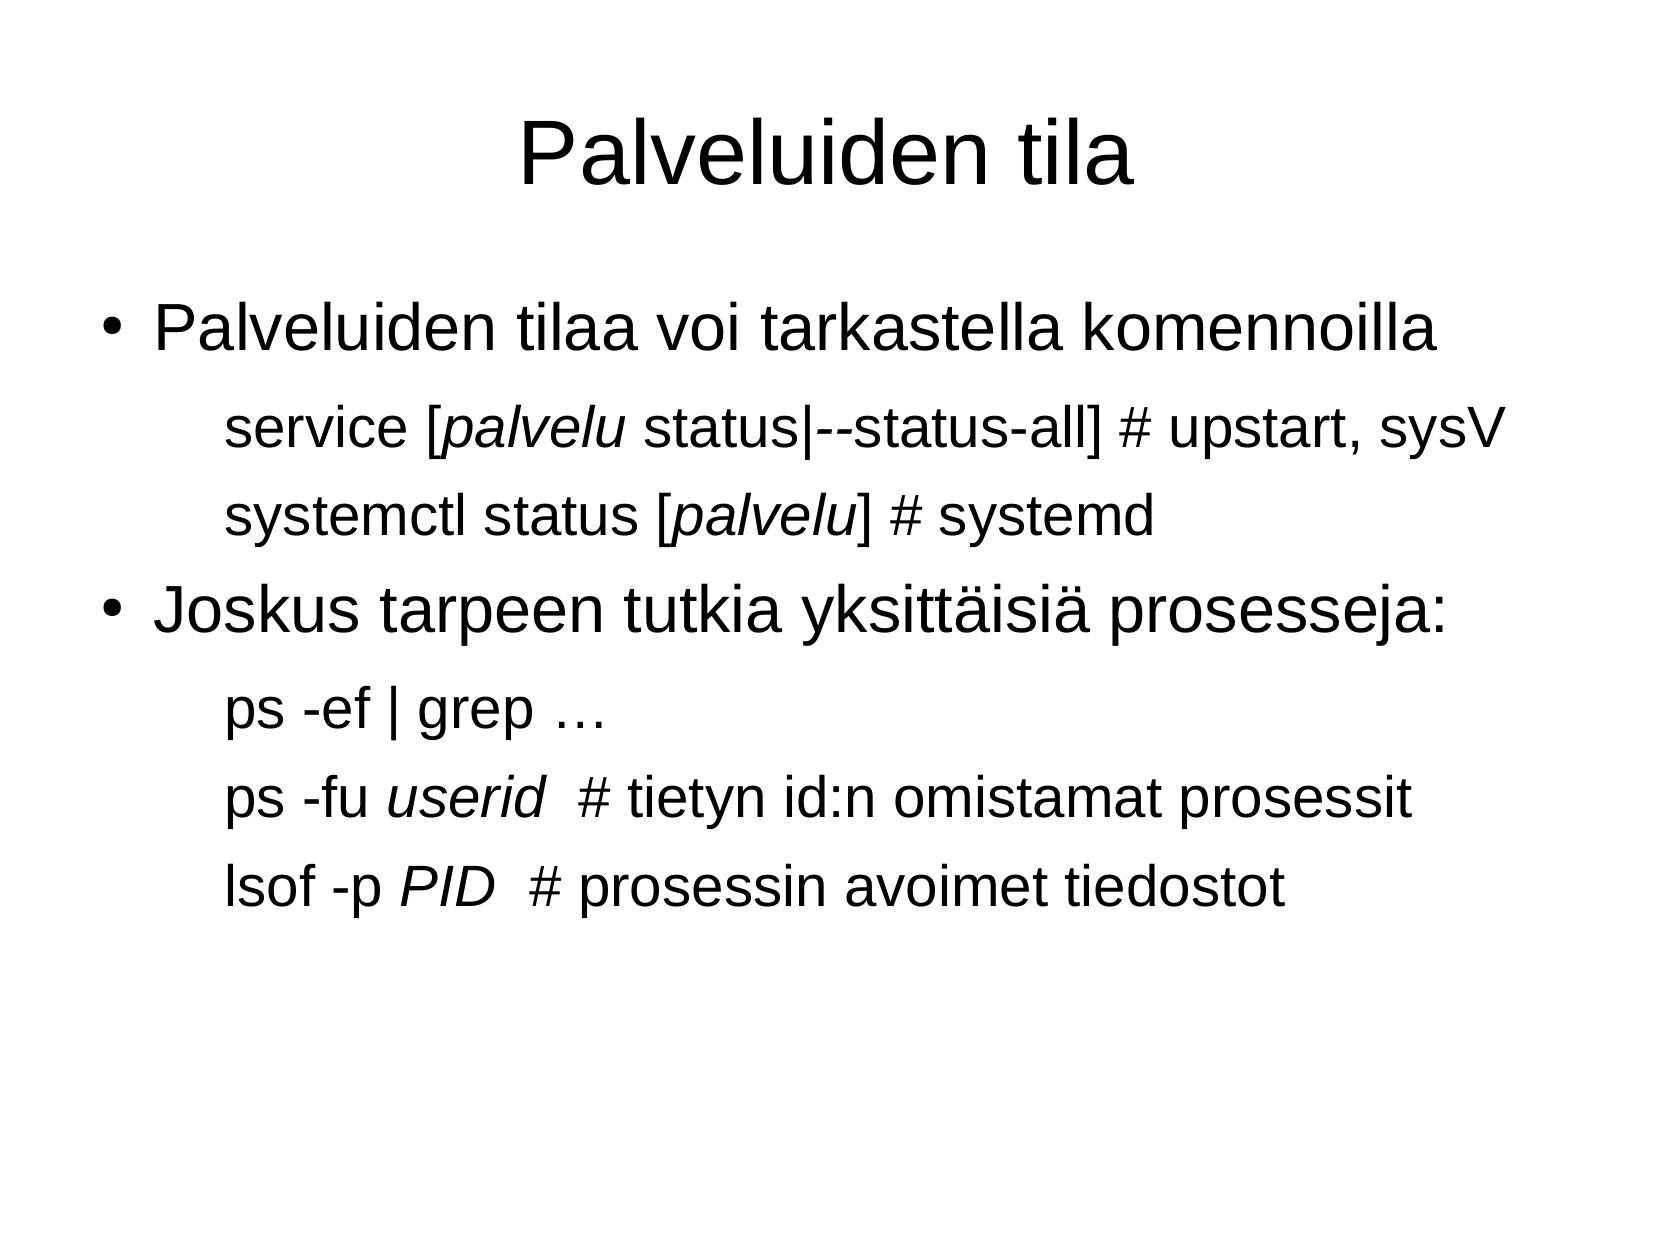

# Palveluiden tila
Palveluiden tilaa voi tarkastella komennoilla
service [palvelu status|--status-all] # upstart, sysV
systemctl status [palvelu] # systemd
Joskus tarpeen tutkia yksittäisiä prosesseja:
ps -ef | grep …
ps -fu userid # tietyn id:n omistamat prosessit
lsof -p PID # prosessin avoimet tiedostot